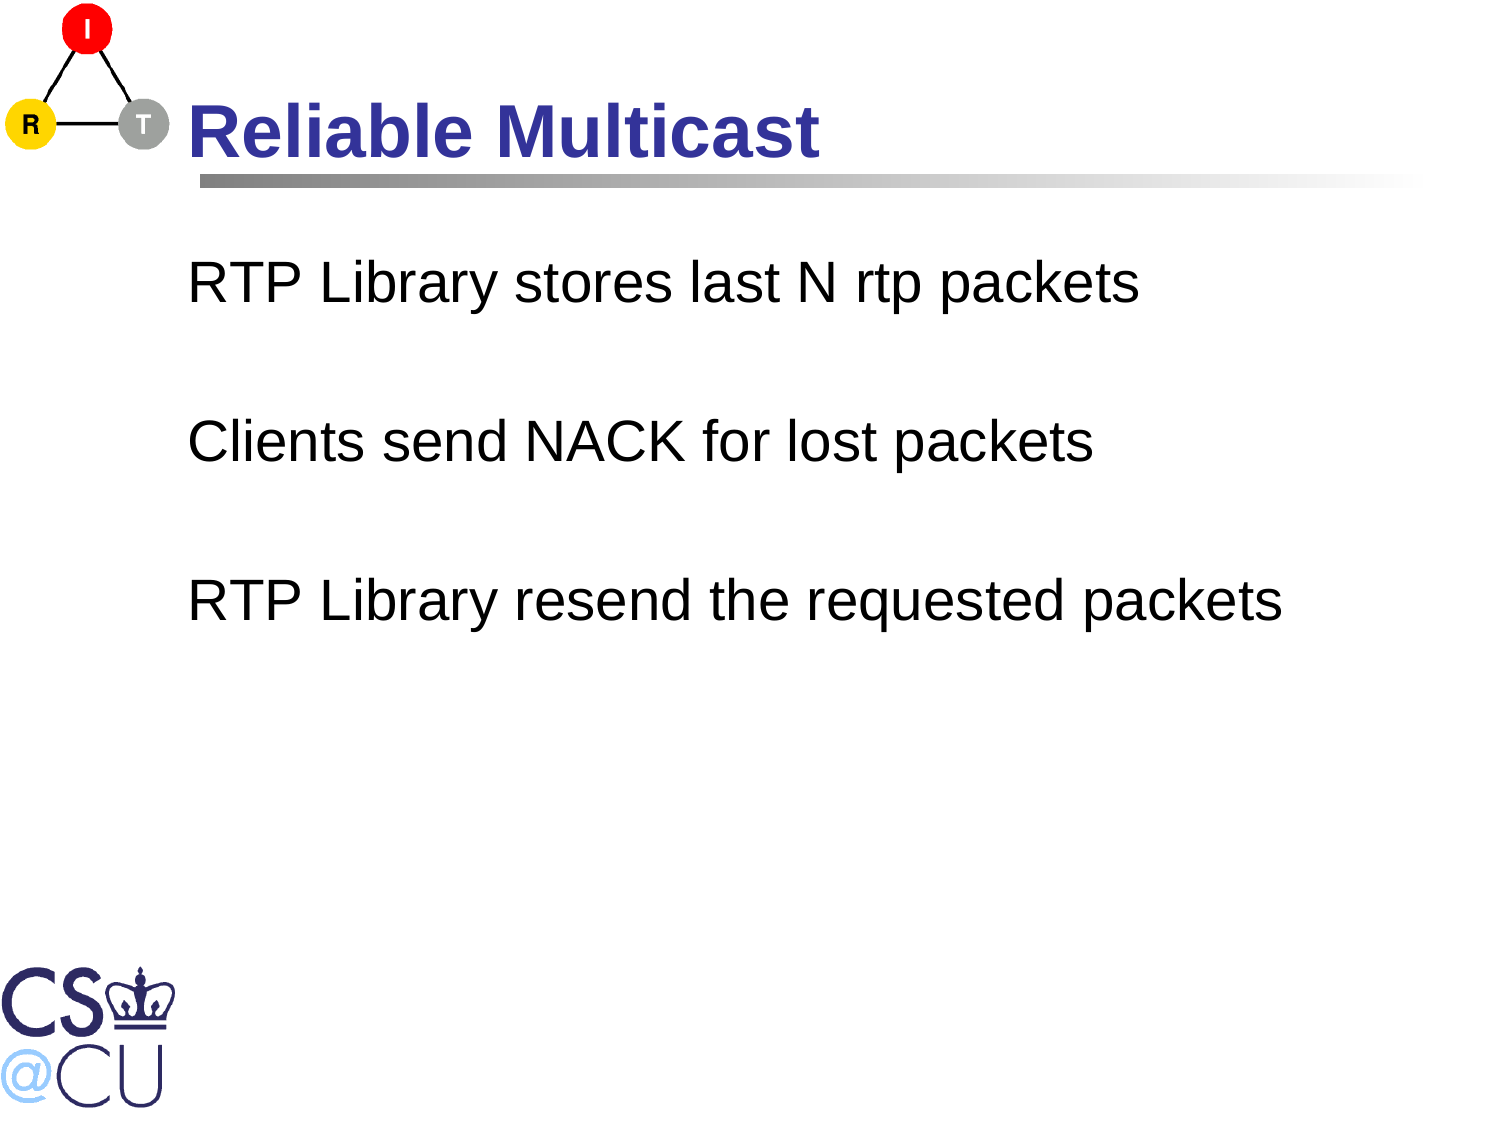

# Reliable Multicast
RTP Library stores last N rtp packets
Clients send NACK for lost packets
RTP Library resend the requested packets